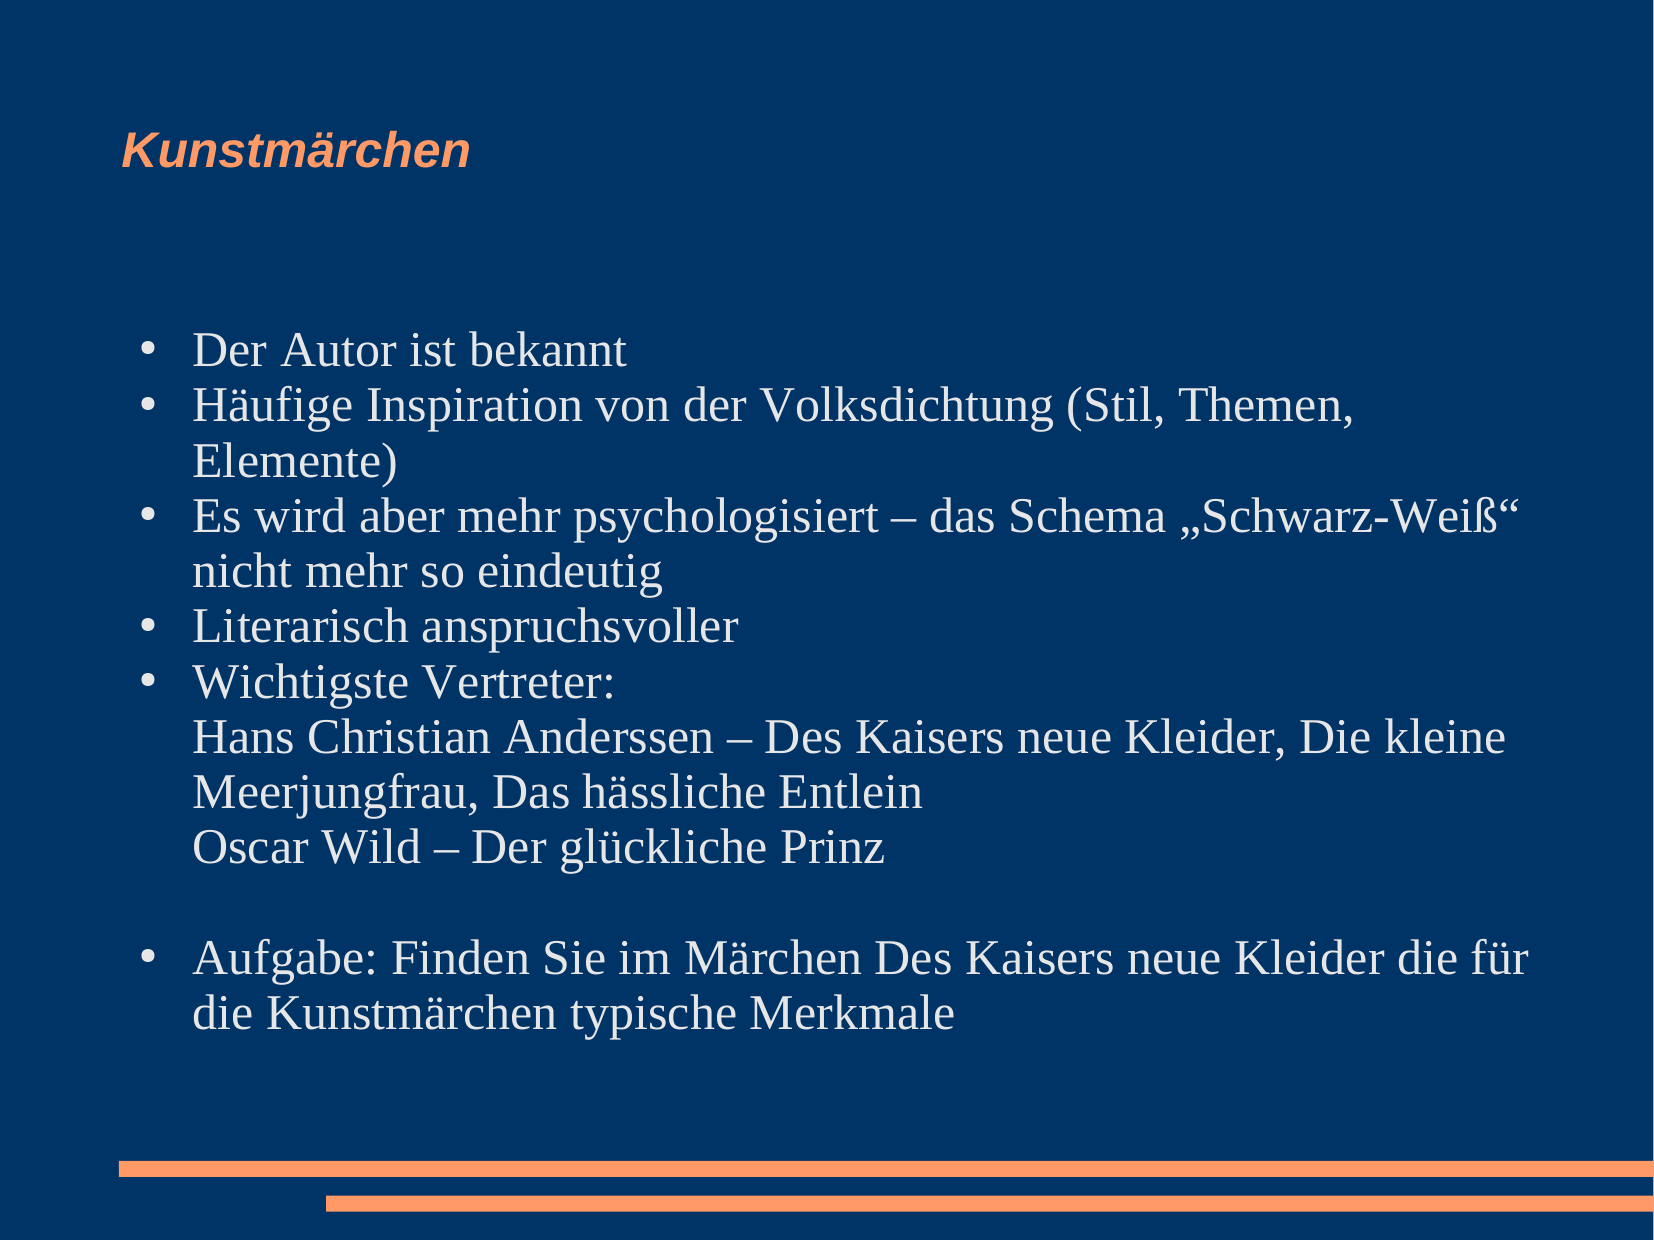

# Kunstmärchen
Der Autor ist bekannt
Häufige Inspiration von der Volksdichtung (Stil, Themen, Elemente)
Es wird aber mehr psychologisiert – das Schema „Schwarz-Weiß“ nicht mehr so eindeutig
Literarisch anspruchsvoller
Wichtigste Vertreter:
Hans Christian Anderssen – Des Kaisers neue Kleider, Die kleine Meerjungfrau, Das hässliche Entlein
Oscar Wild – Der glückliche Prinz
Aufgabe: Finden Sie im Märchen Des Kaisers neue Kleider die für die Kunstmärchen typische Merkmale